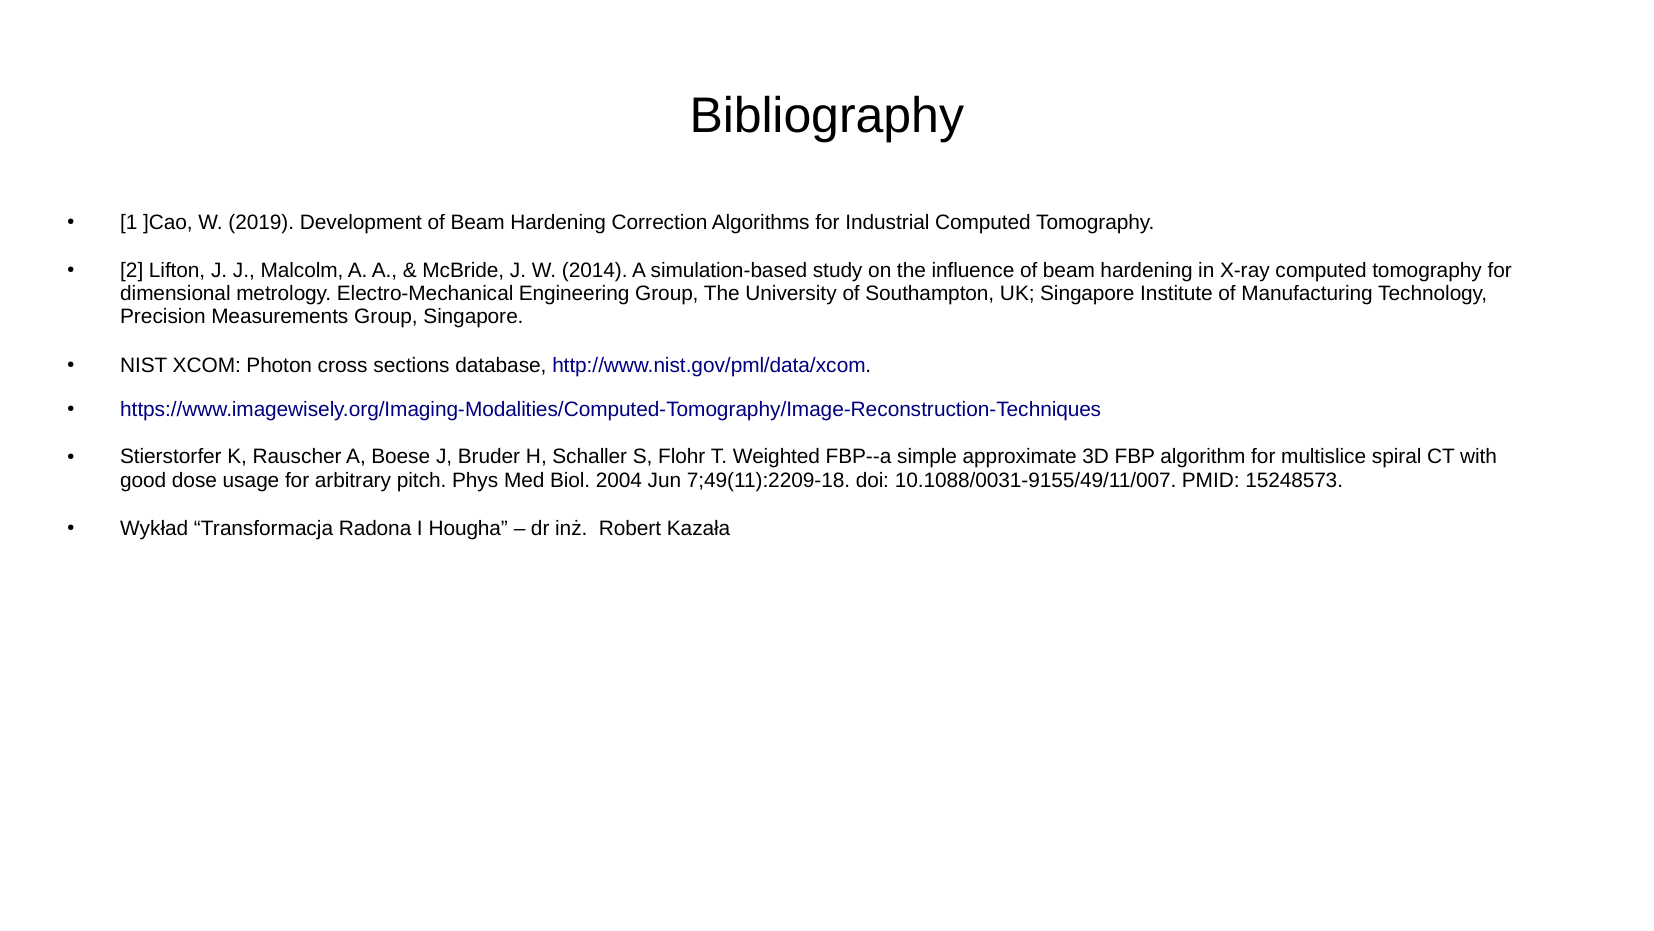

# Bibliography
[1 ]Cao, W. (2019). Development of Beam Hardening Correction Algorithms for Industrial Computed Tomography.
[2] Lifton, J. J., Malcolm, A. A., & McBride, J. W. (2014). A simulation-based study on the influence of beam hardening in X-ray computed tomography for dimensional metrology. Electro-Mechanical Engineering Group, The University of Southampton, UK; Singapore Institute of Manufacturing Technology, Precision Measurements Group, Singapore.
NIST XCOM: Photon cross sections database, http://www.nist.gov/pml/data/xcom.
https://www.imagewisely.org/Imaging-Modalities/Computed-Tomography/Image-Reconstruction-Techniques
Stierstorfer K, Rauscher A, Boese J, Bruder H, Schaller S, Flohr T. Weighted FBP--a simple approximate 3D FBP algorithm for multislice spiral CT with good dose usage for arbitrary pitch. Phys Med Biol. 2004 Jun 7;49(11):2209-18. doi: 10.1088/0031-9155/49/11/007. PMID: 15248573.
Wykład “Transformacja Radona I Hougha” – dr inż. Robert Kazała